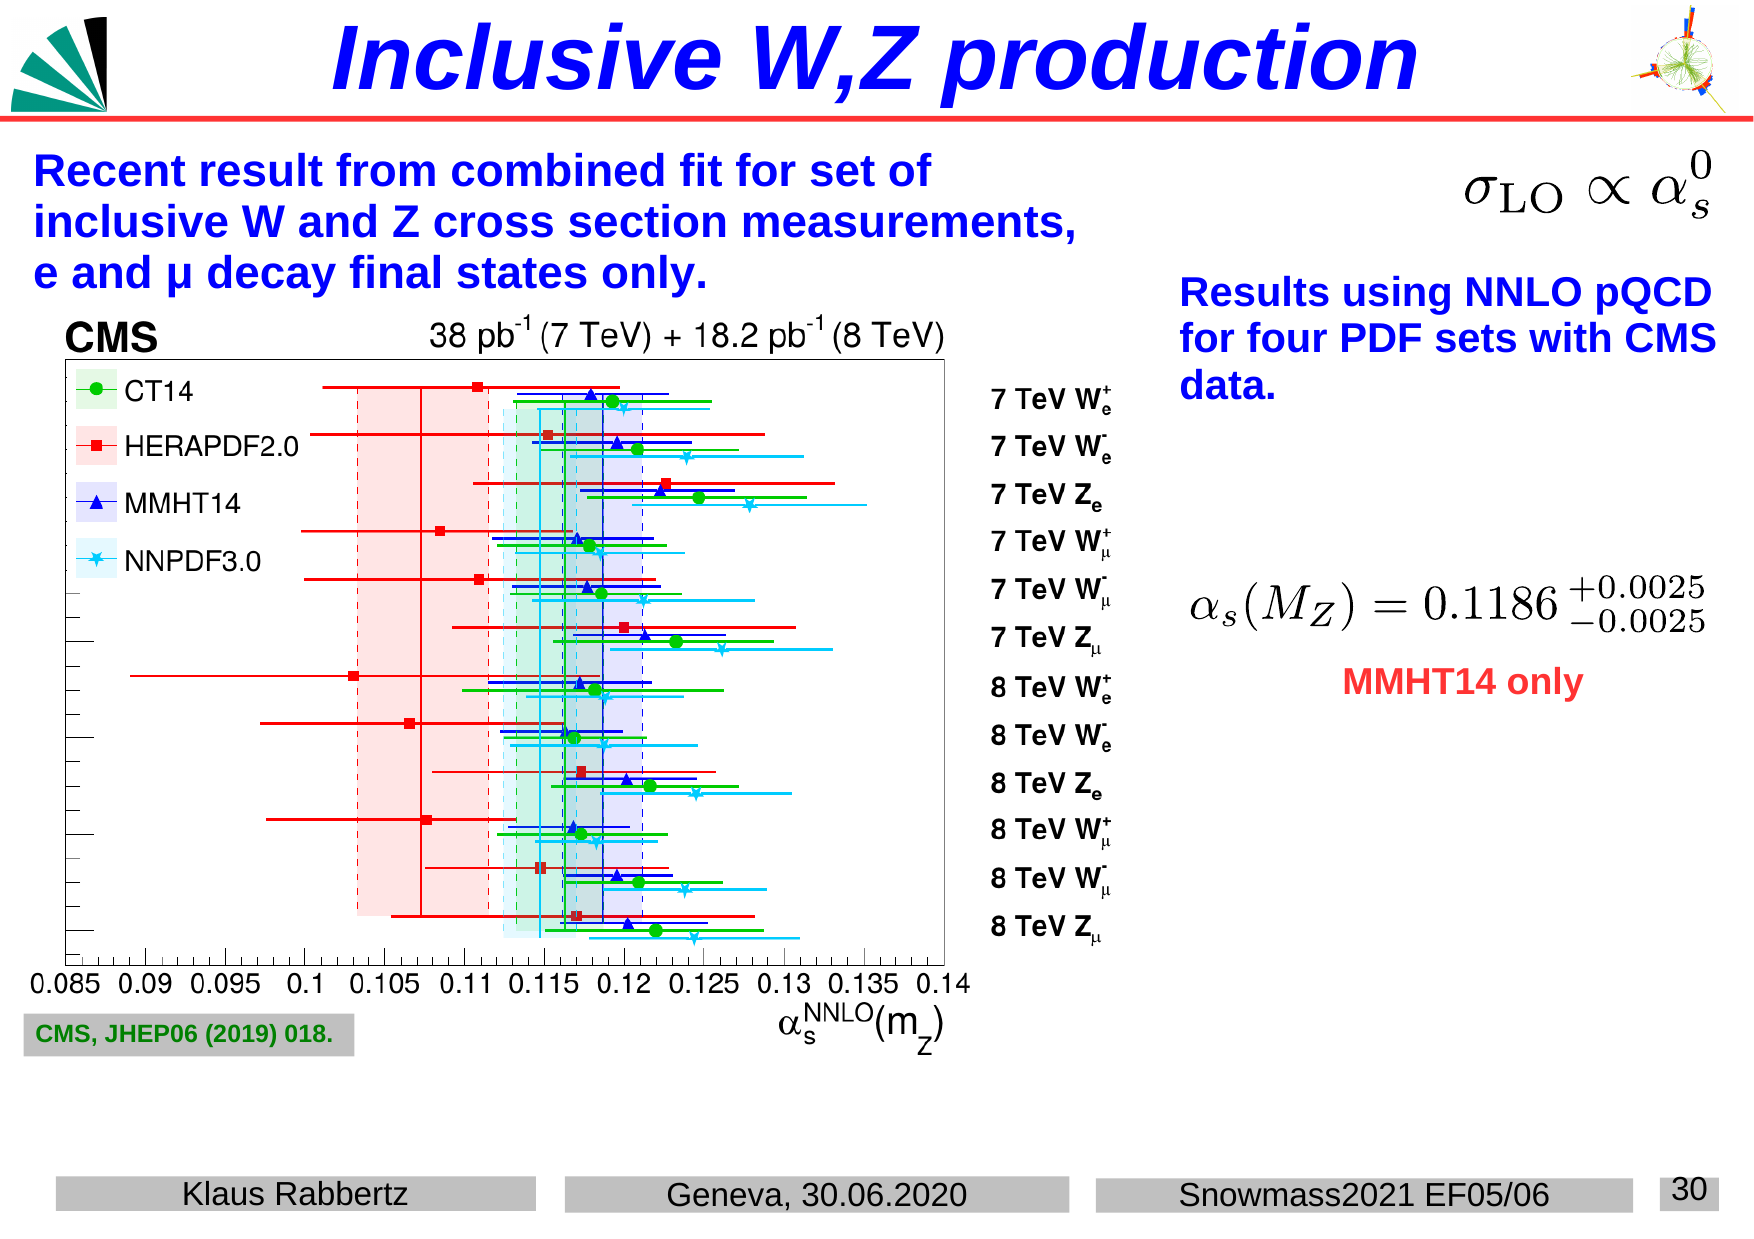

# Inclusive W,Z production
Recent result from combined fit for set of
inclusive W and Z cross section measurements,
e and μ decay final states only.
Results using NNLO pQCD for four PDF sets with CMS data.
MMHT14 only
CMS, JHEP06 (2019) 018.